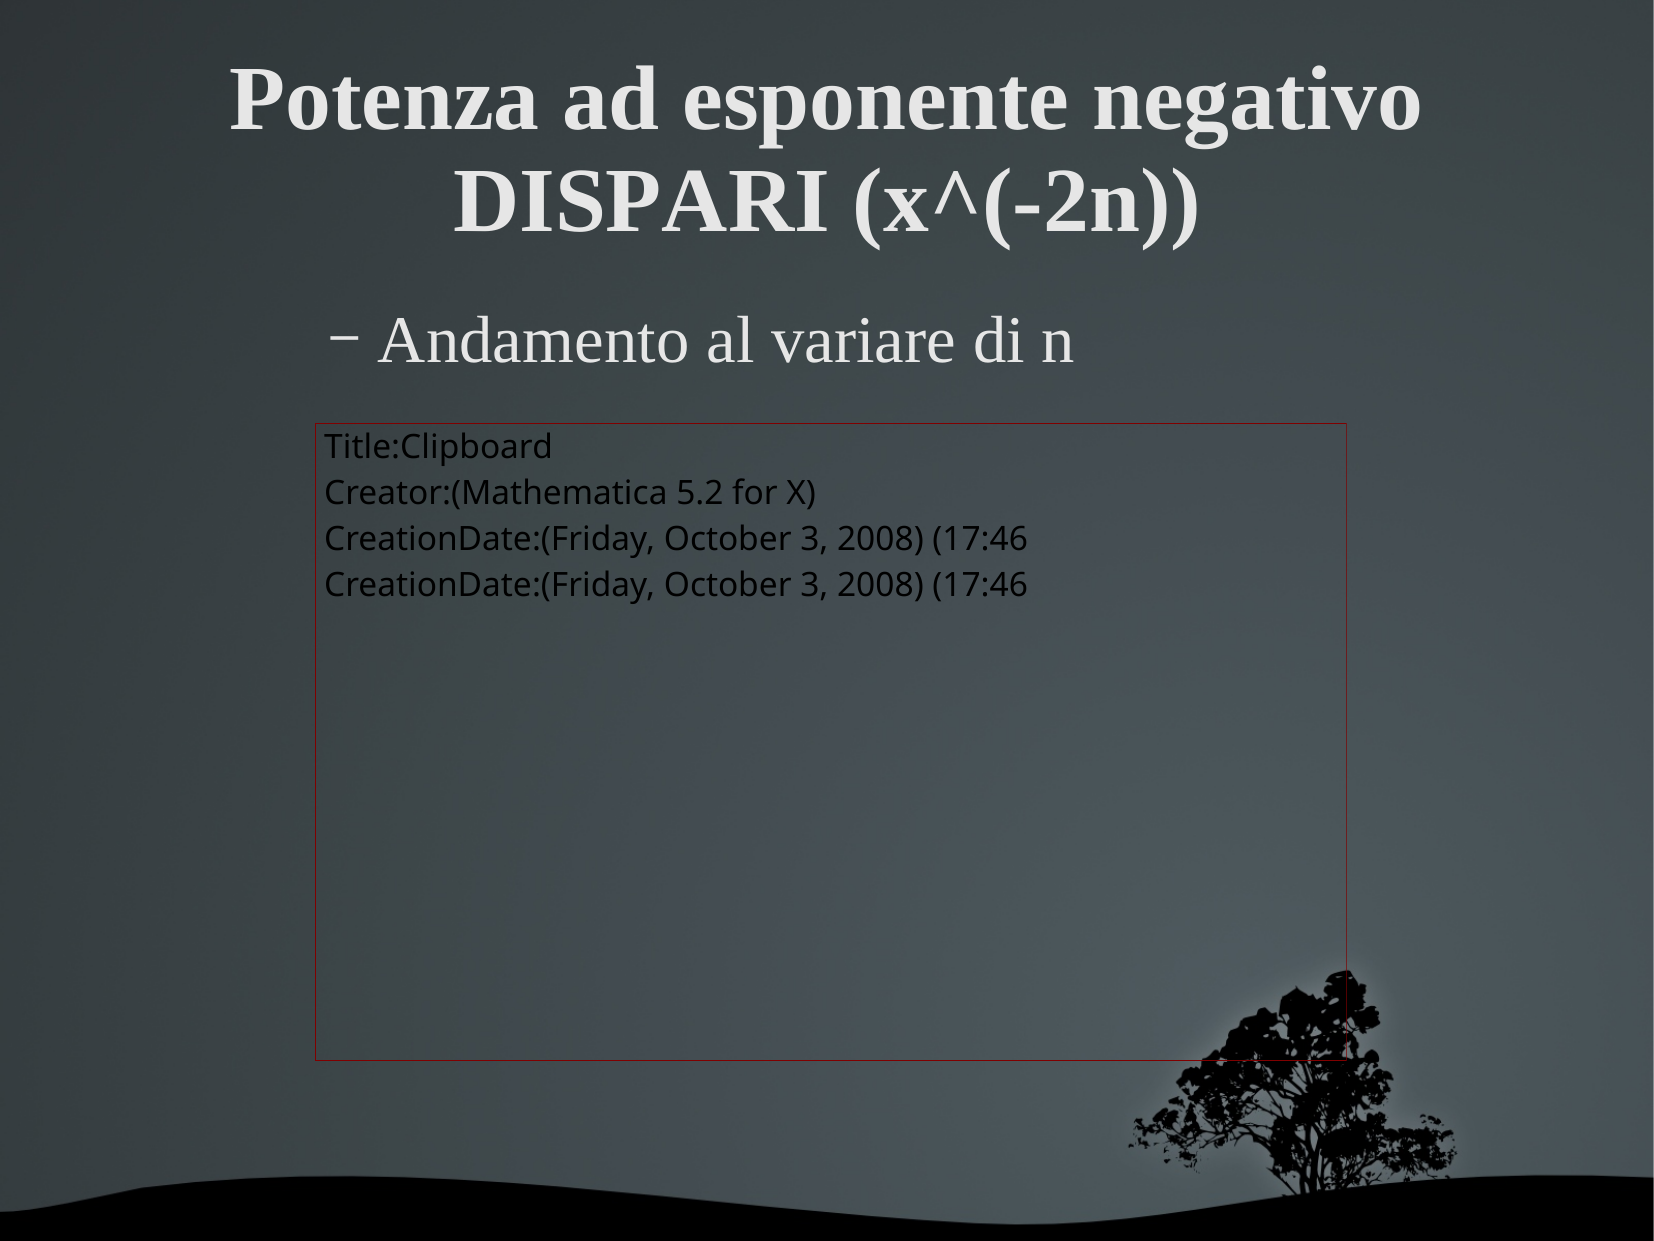

# Potenza ad esponente negativo DISPARI (x^(-2n))
Andamento al variare di n